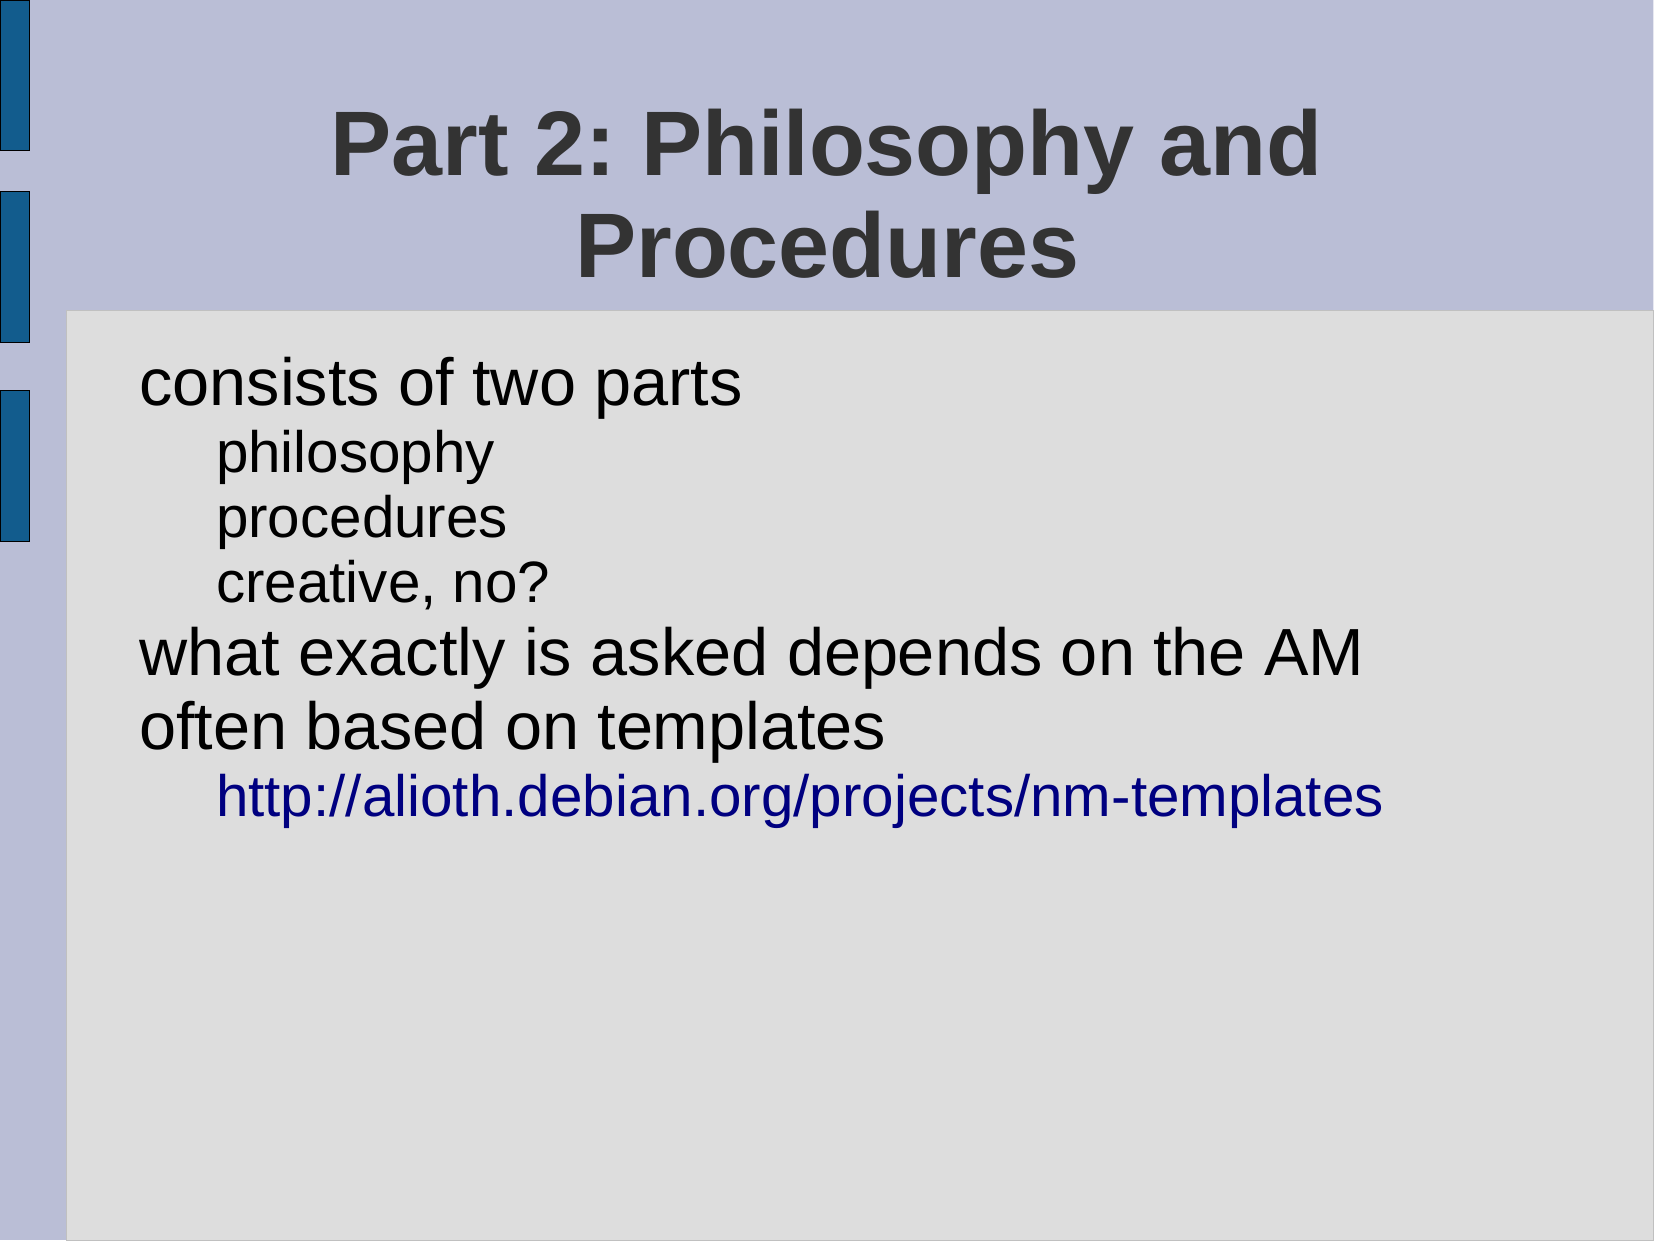

# Part 2: Philosophy and Procedures
consists of two parts
philosophy
procedures
creative, no?
what exactly is asked depends on the AM
often based on templates
http://alioth.debian.org/projects/nm-templates